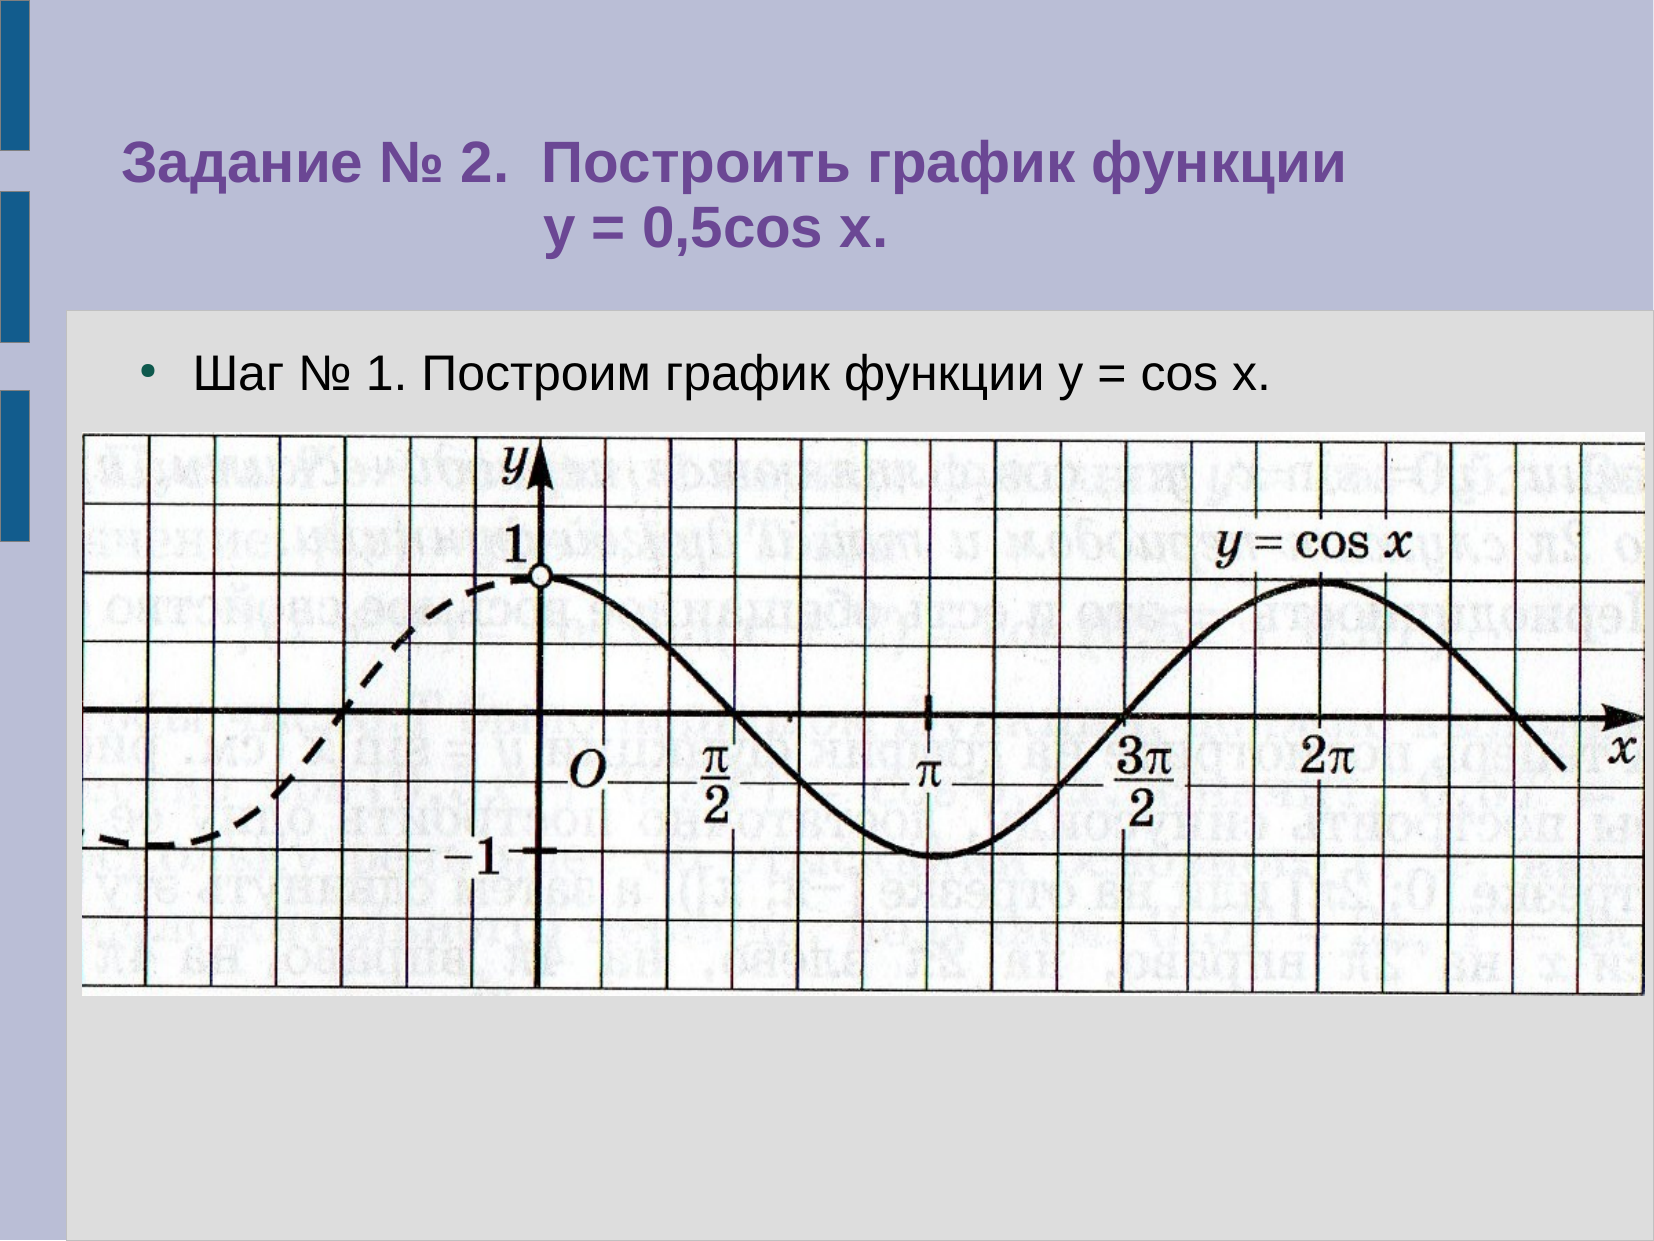

# Задание № 2. Построить график функции у = 0,5cos x.
Шаг № 1. Построим график функции у = cos x.